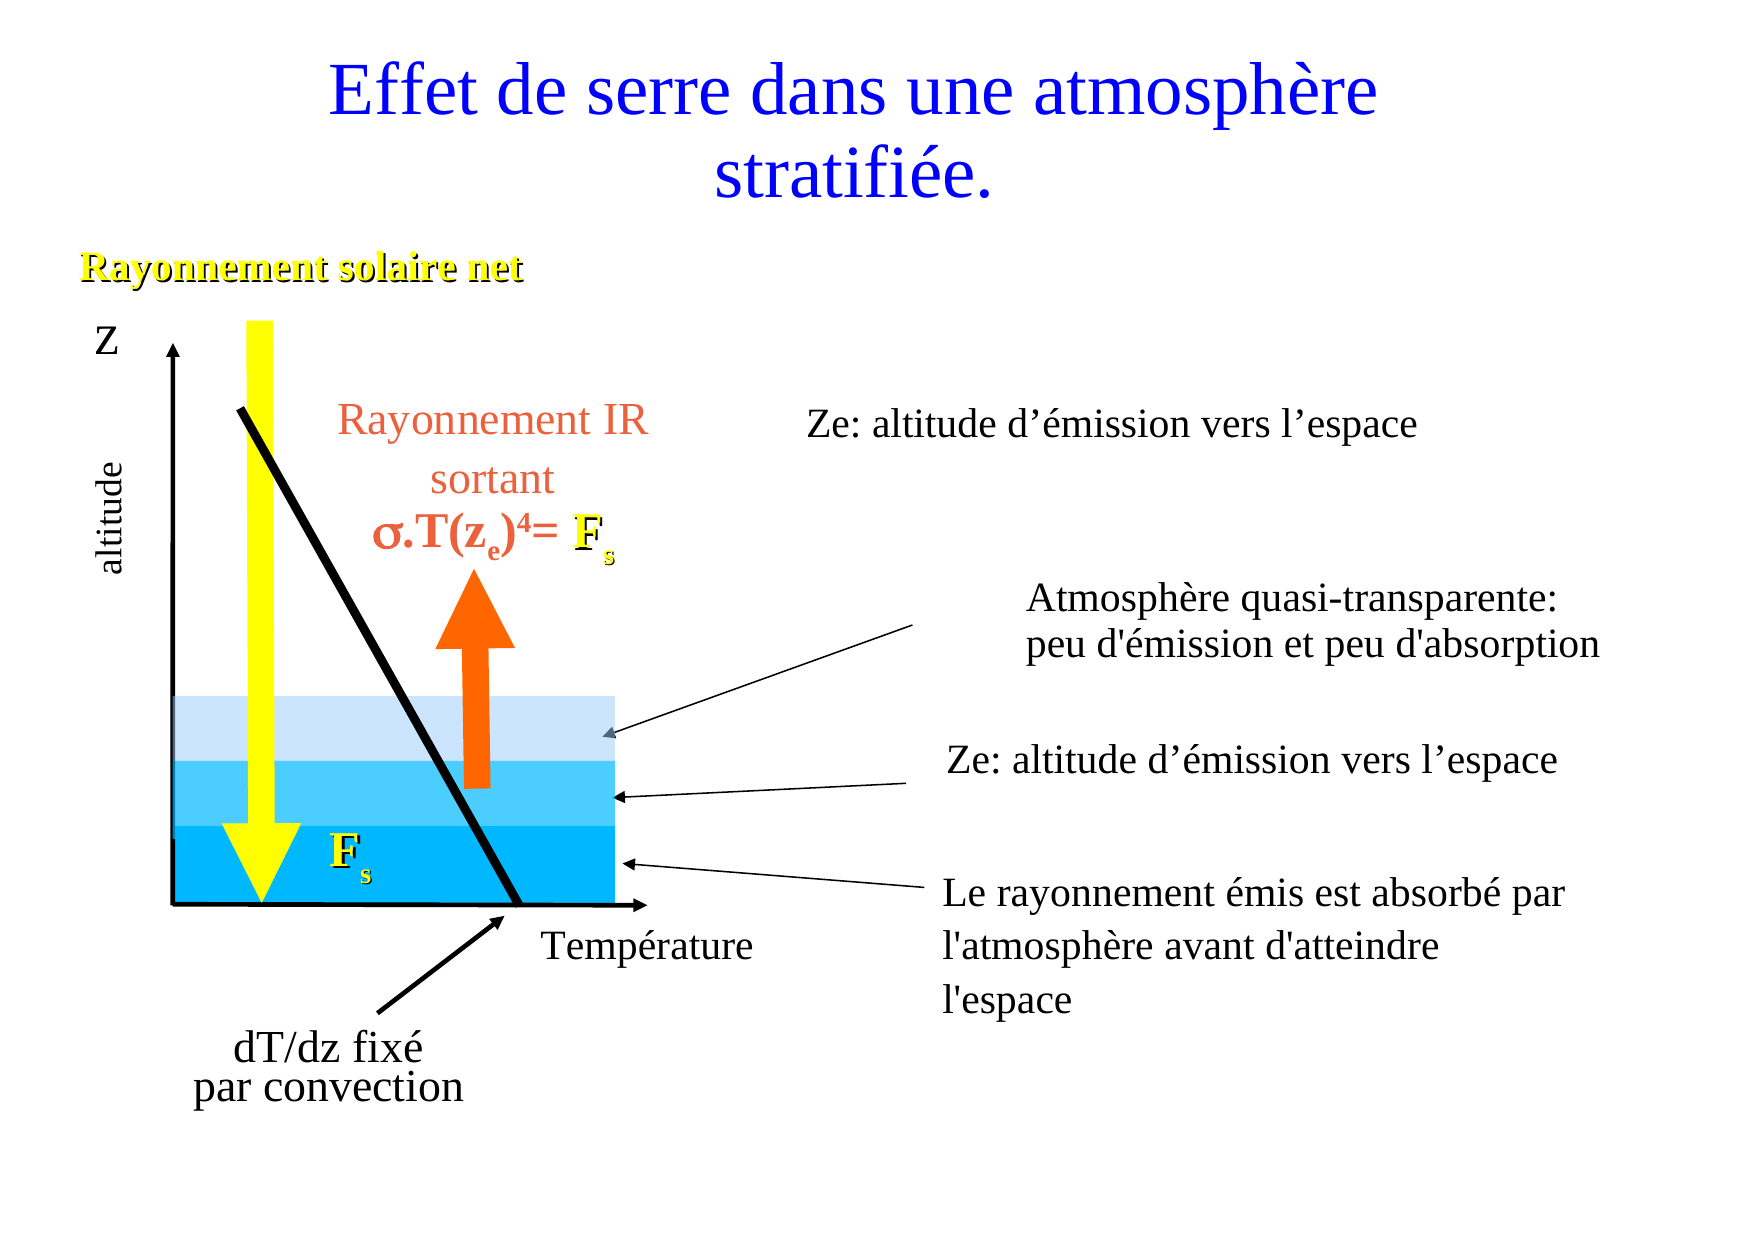

Effet de serre dans une atmosphère
stratifiée.
Rayonnement solaire net
Z
Z
altitude
Température
Rayonnement IR sortant
.T(ze)4= Fs
Fs
Ze: altitude d’émission vers l’espace
Atmosphère quasi-transparente:
peu d'émission et peu d'absorption
Ze: altitude d’émission vers l’espace
Le rayonnement émis est absorbé par l'atmosphère avant d'atteindre l'espace
dT/dz fixé
par convection